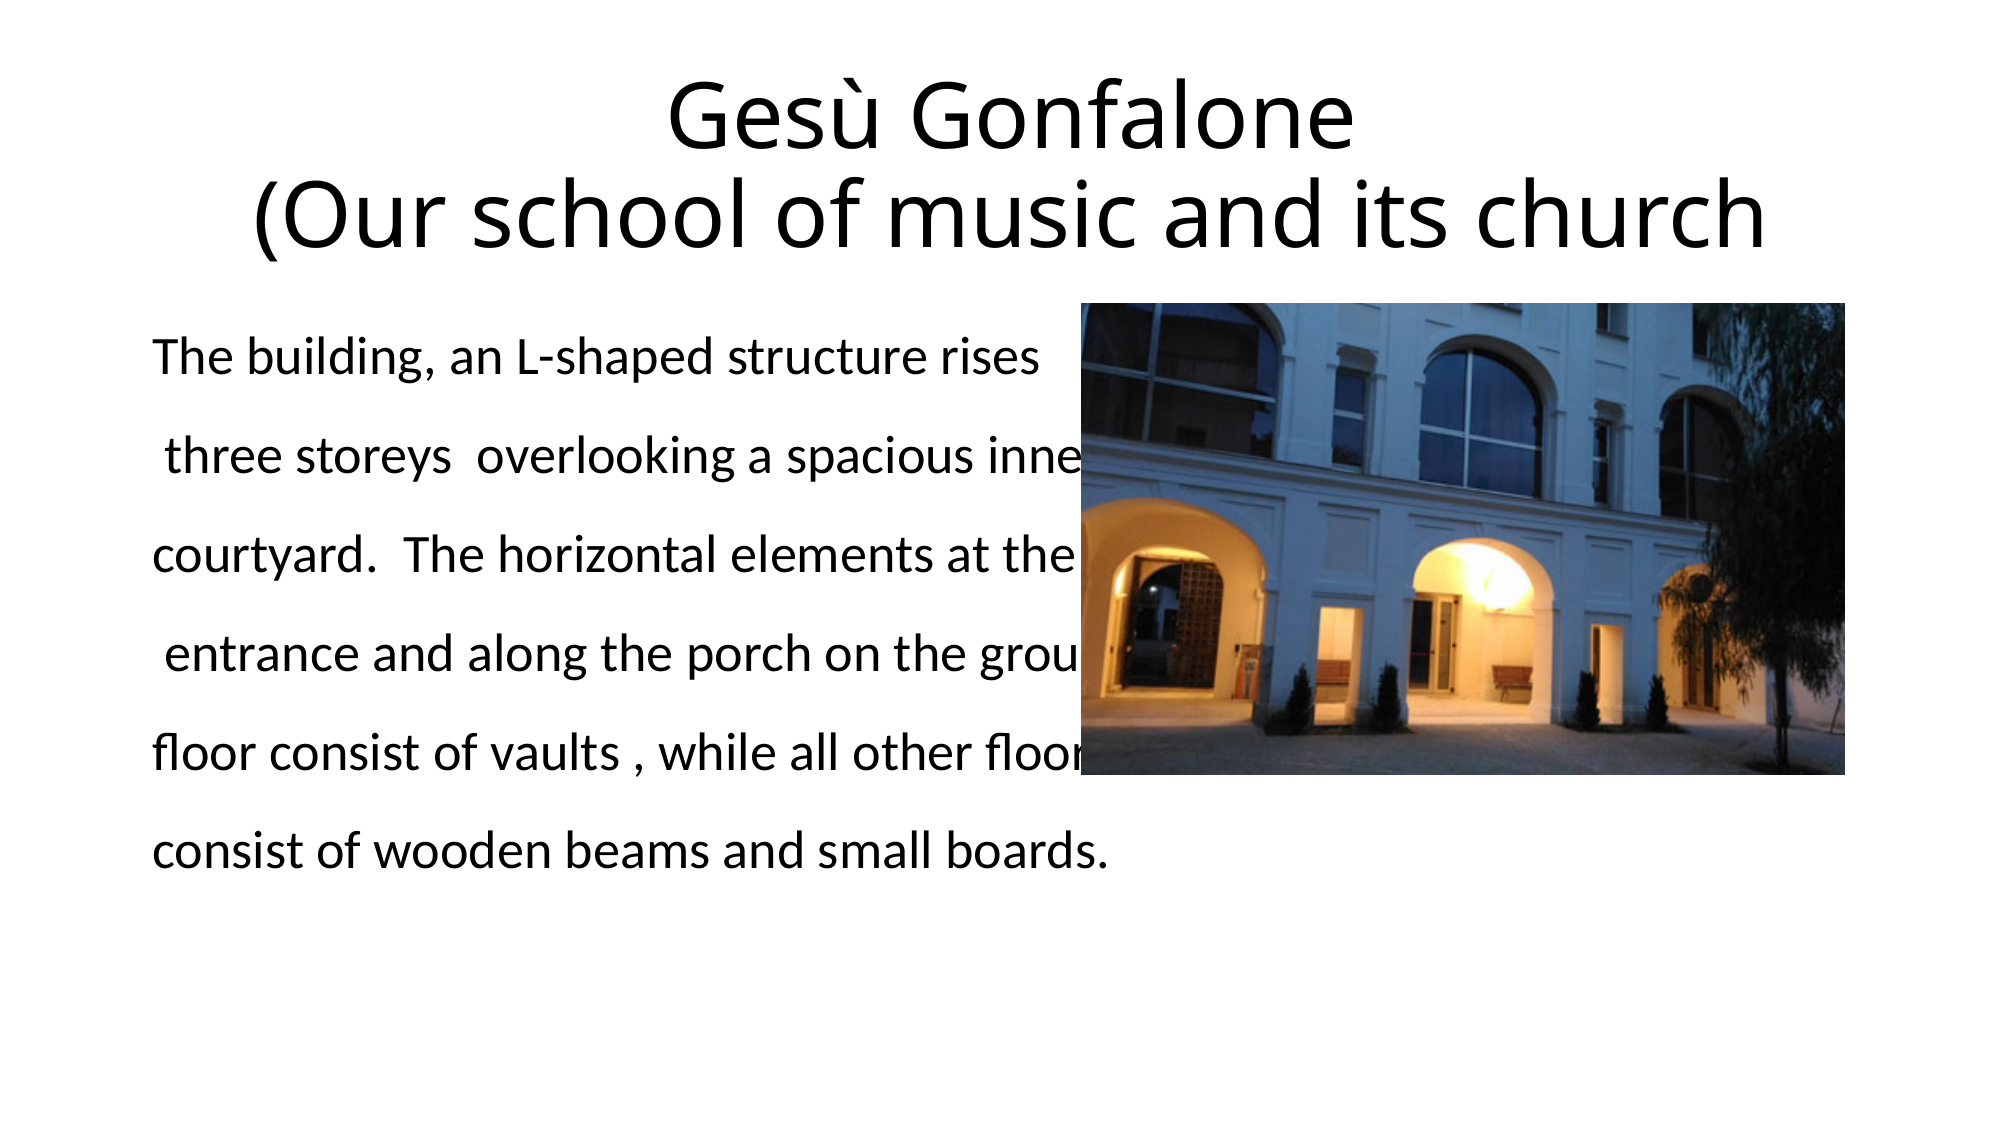

# Gesù Gonfalone (Our school of music and its church
The building, an L-shaped structure rises
 three storeys overlooking a spacious inner
courtyard. The horizontal elements at the
 entrance and along the porch on the ground
floor consist of vaults , while all other floors
consist of wooden beams and small boards.